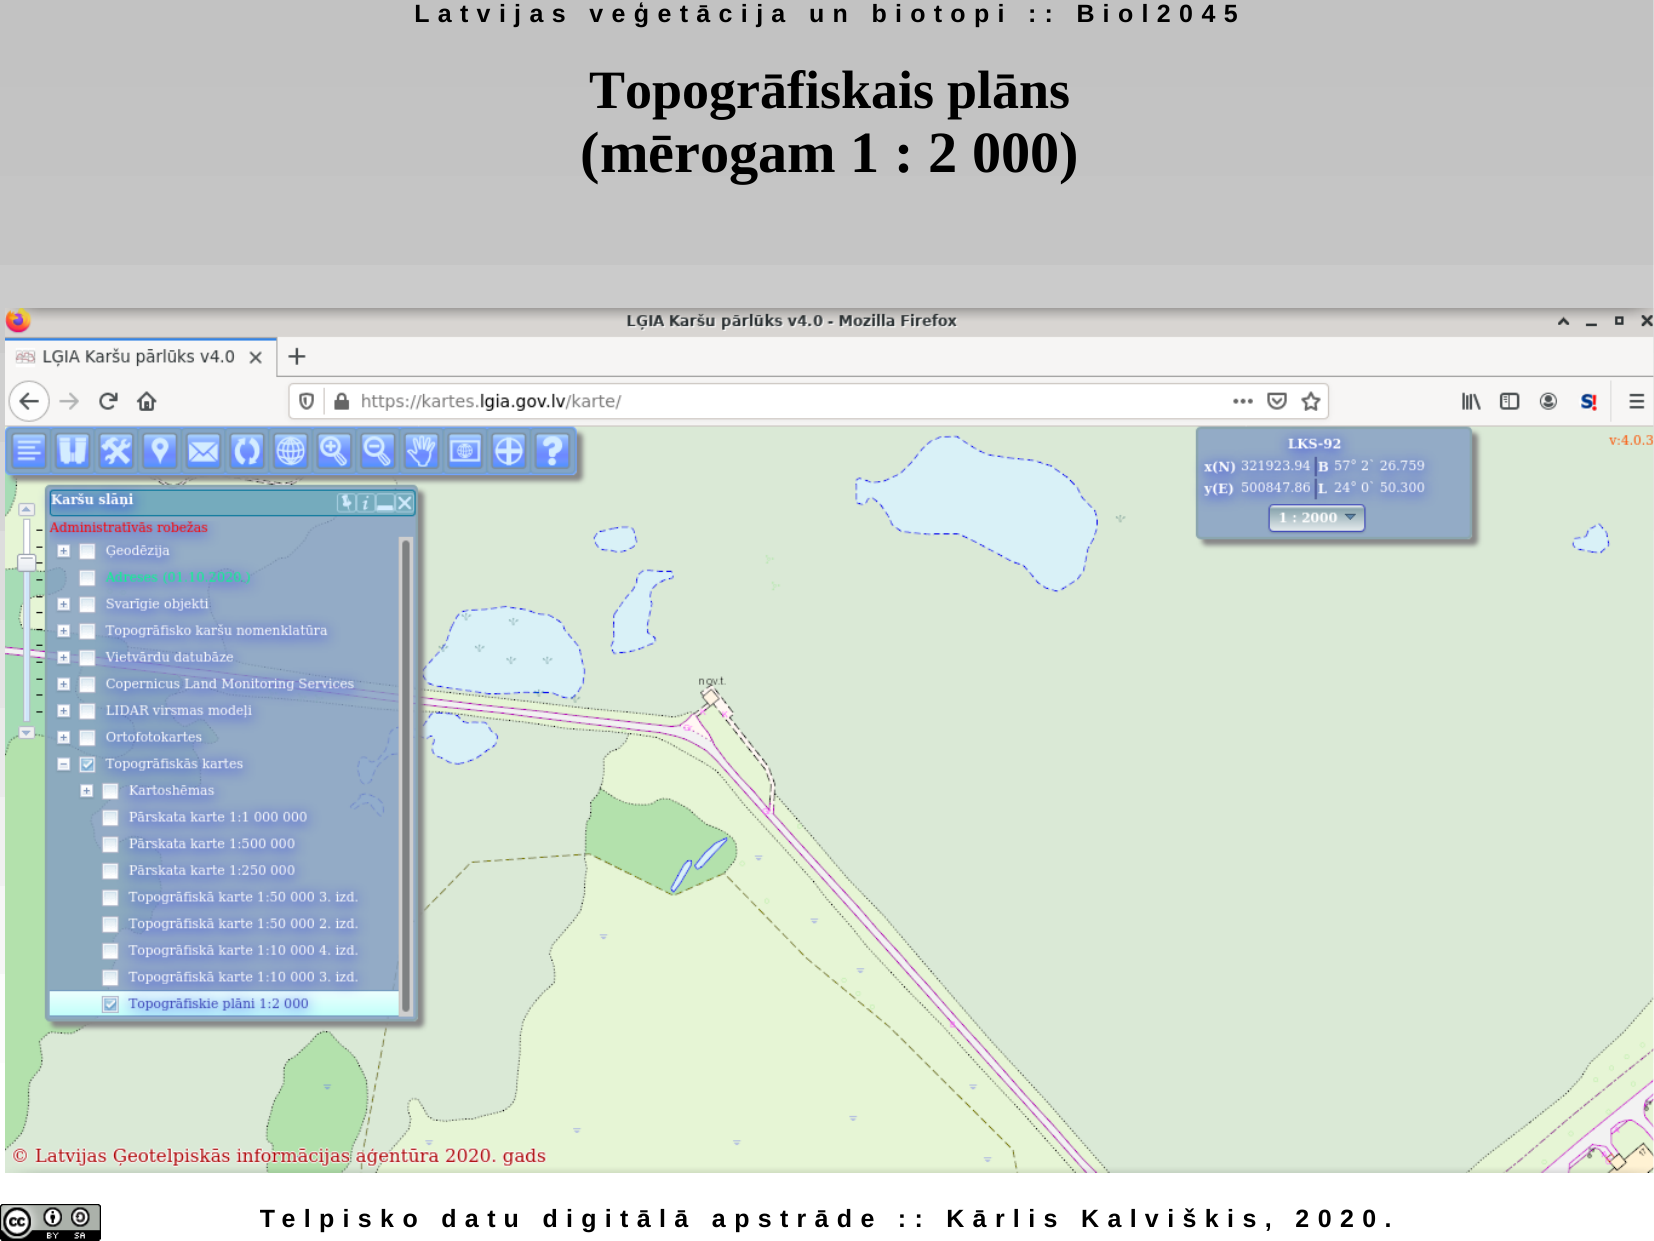

# Topogrāfiskais plāns (mērogam 1 : 2 000)